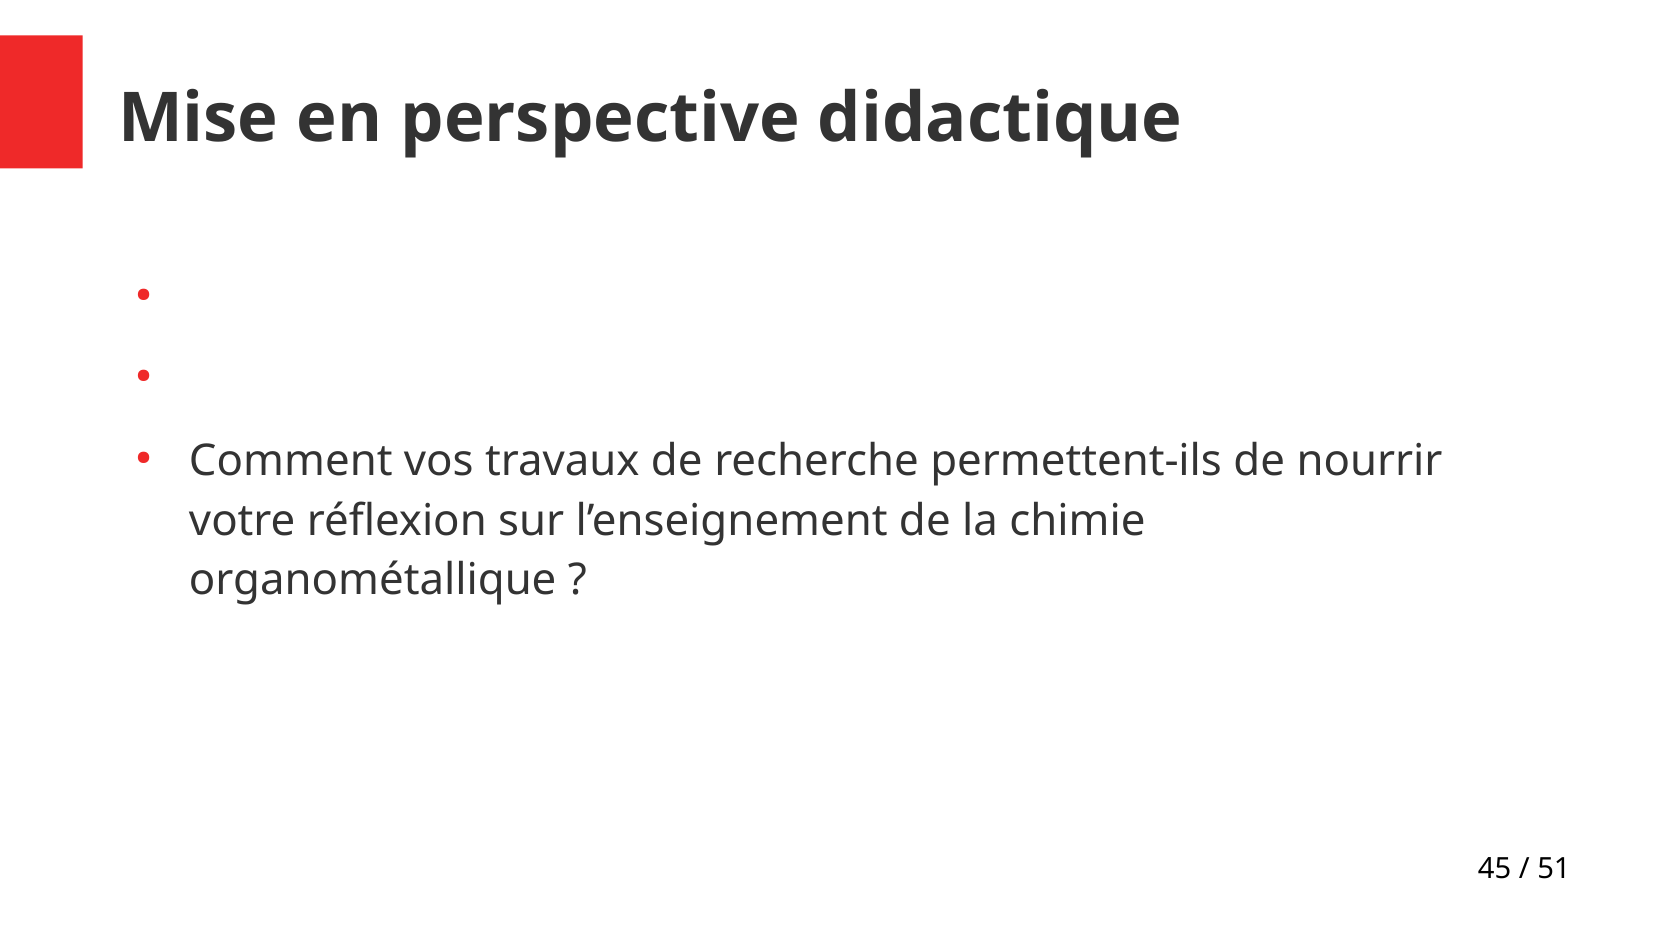

# Mise en perspective didactique
Comment vos travaux de recherche permettent-ils de nourrir votre réflexion sur l’enseignement de la chimie organométallique ?
45